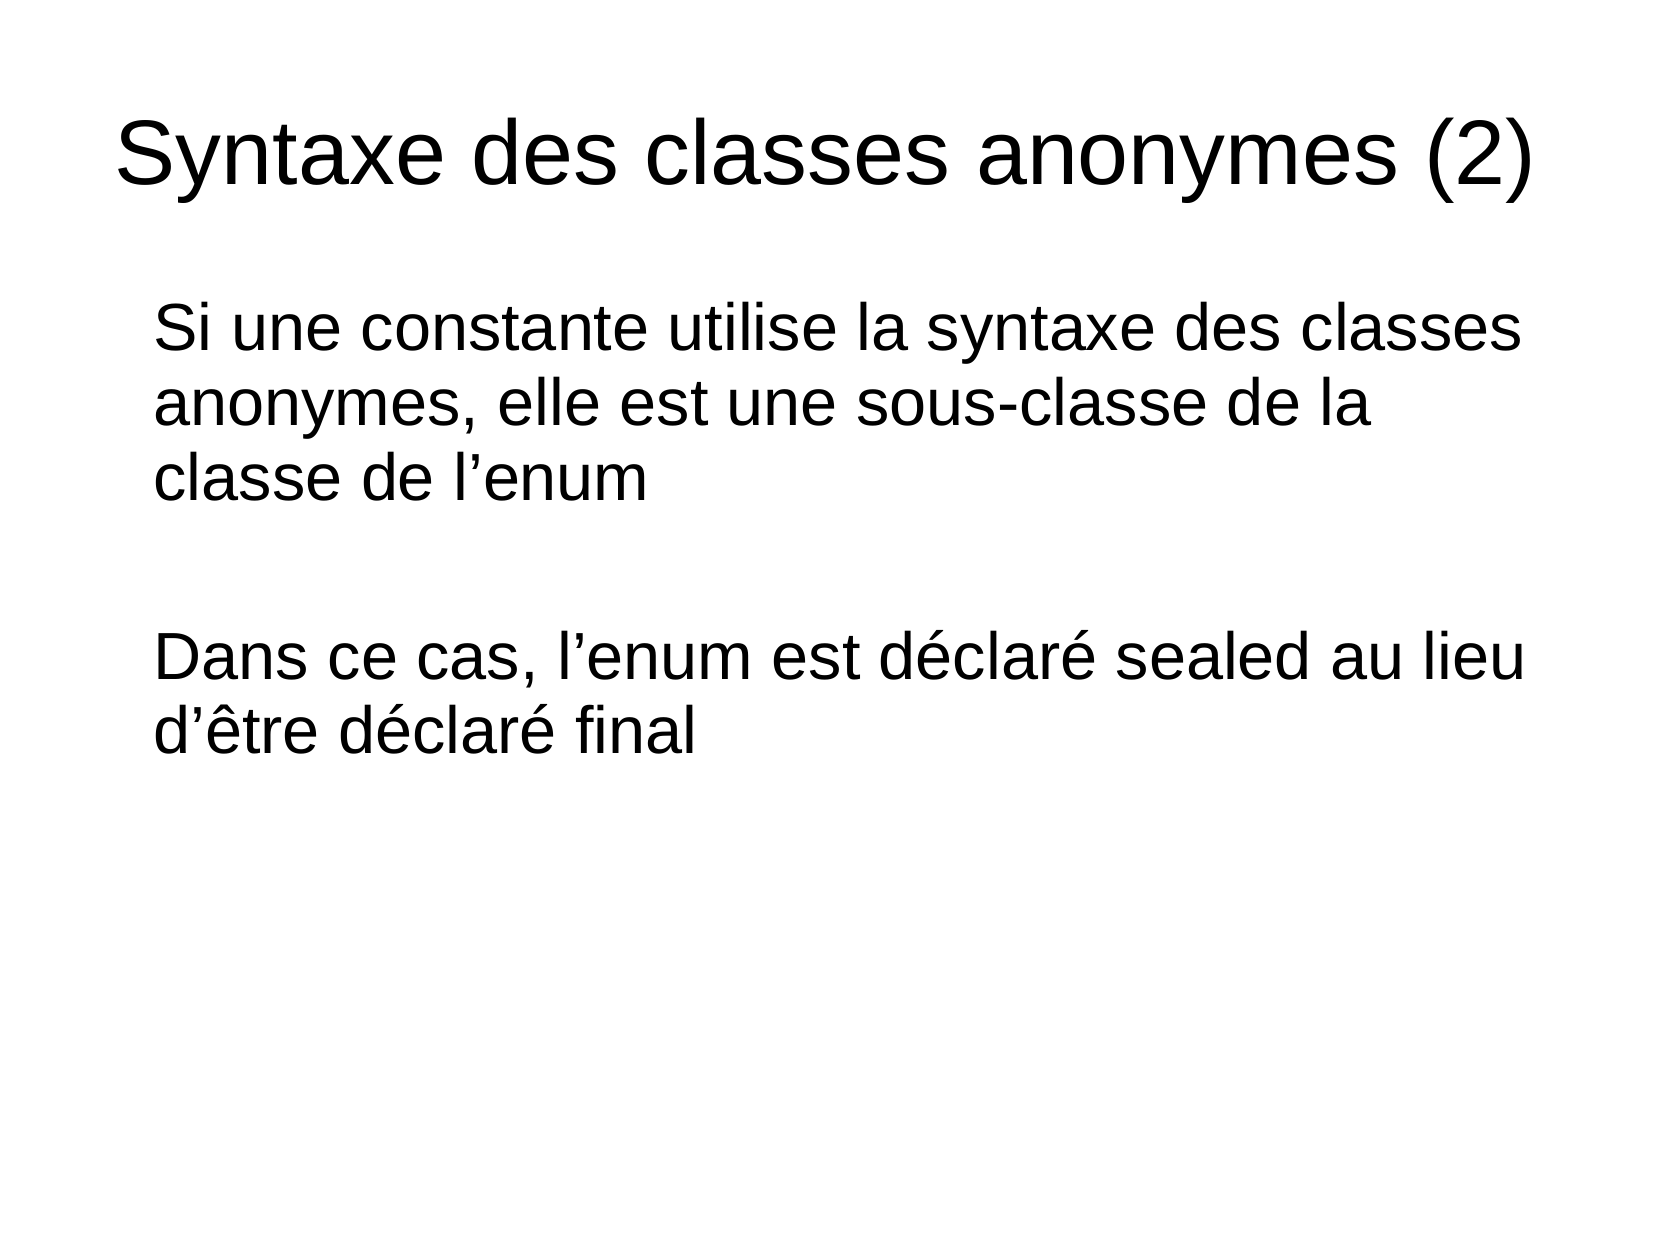

# Syntaxe des classes anonymes (2)
Si une constante utilise la syntaxe des classes anonymes, elle est une sous-classe de la classe de l’enum
Dans ce cas, l’enum est déclaré sealed au lieu d’être déclaré final